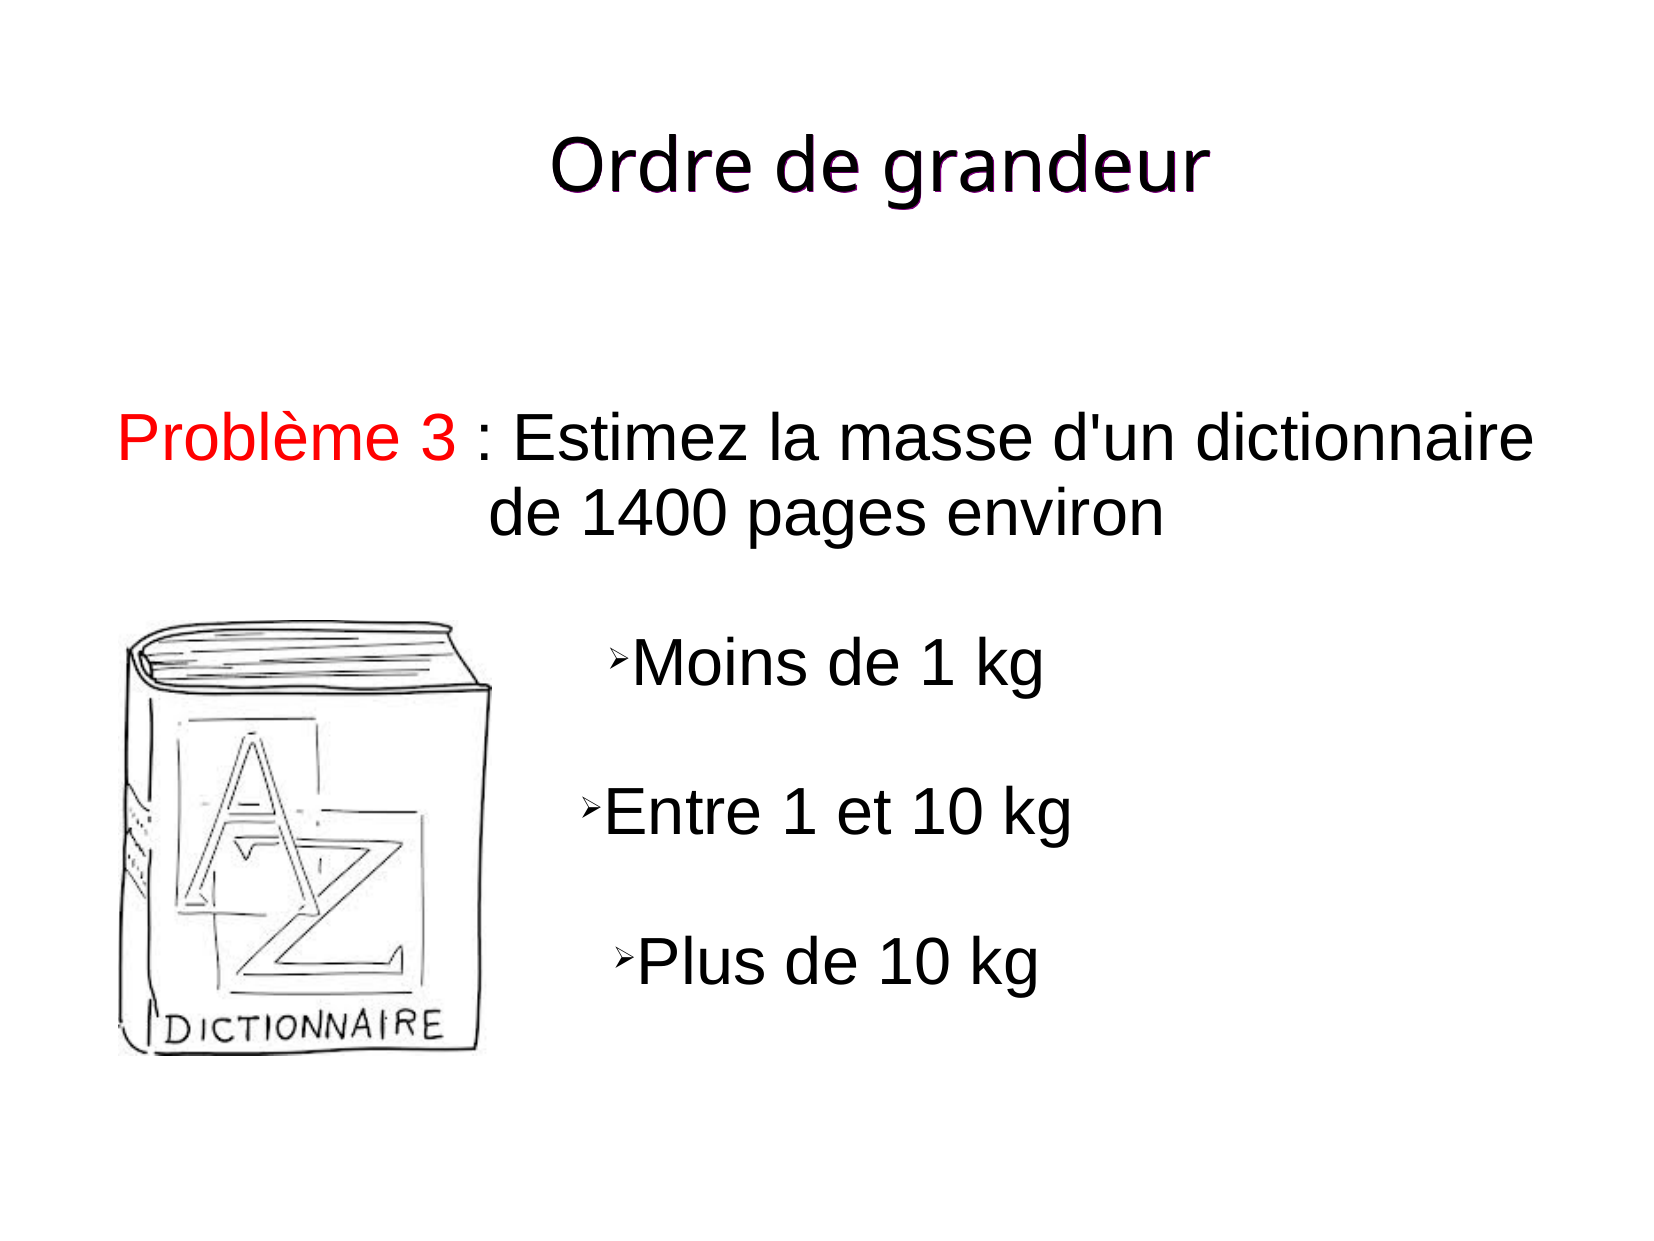

# Ordre de grandeur
Problème 3 : Estimez la masse d'un dictionnaire de 1400 pages environ
Moins de 1 kg
Entre 1 et 10 kg
Plus de 10 kg